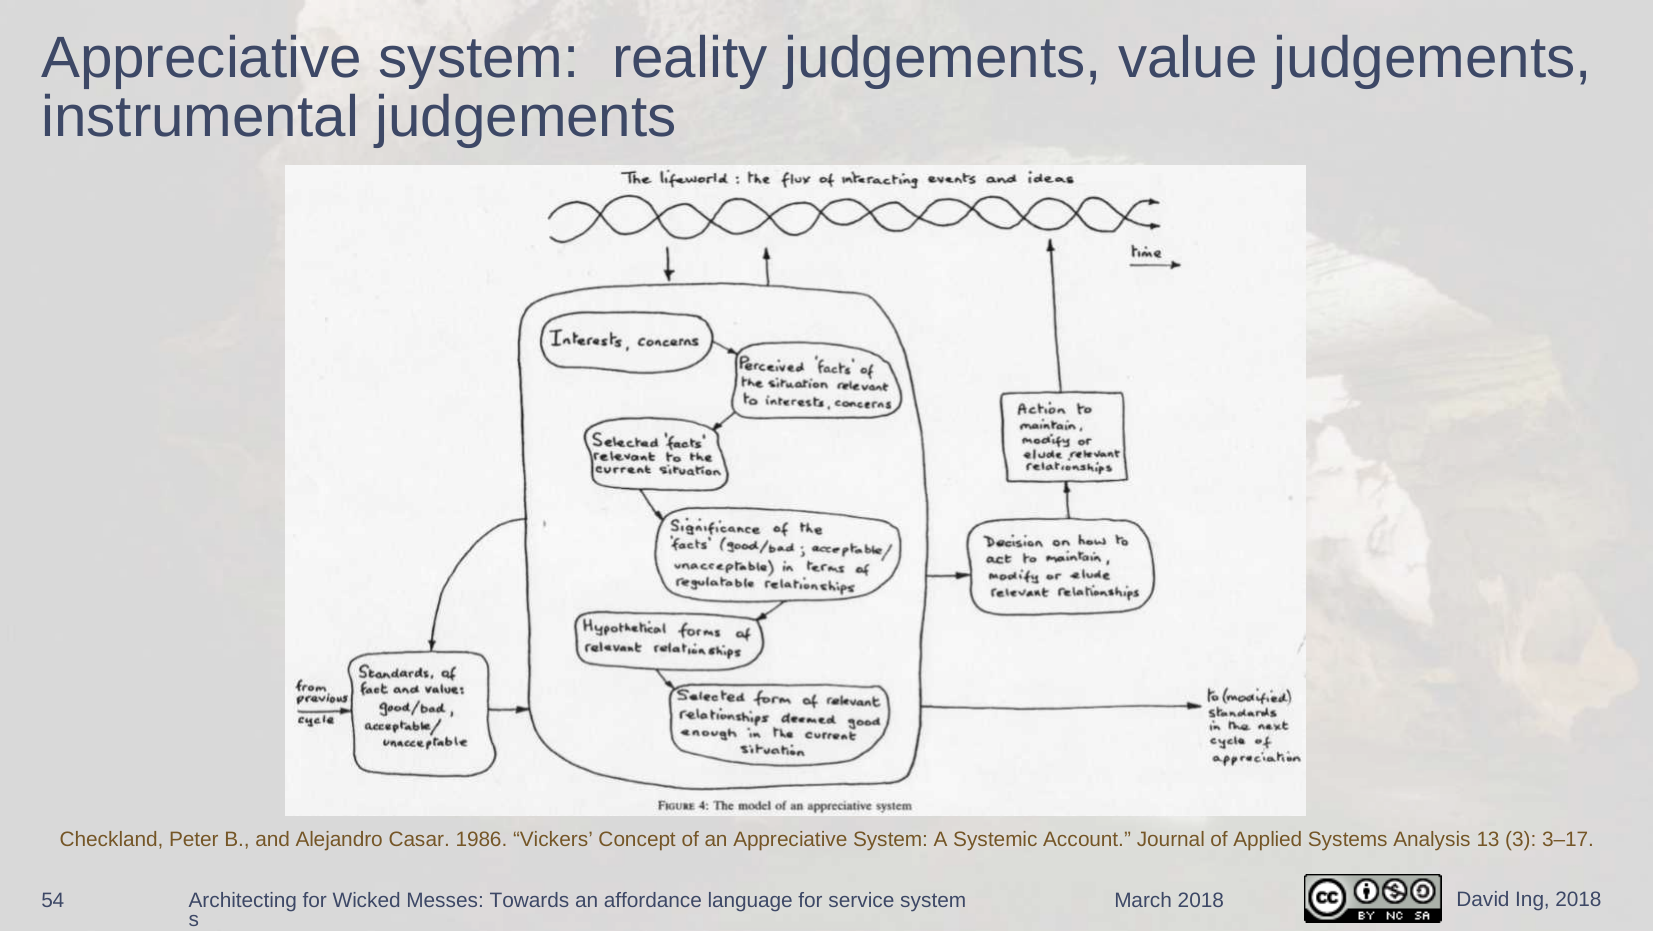

# Appreciative system: reality judgements, value judgements, instrumental judgements
Checkland, Peter B., and Alejandro Casar. 1986. “Vickers’ Concept of an Appreciative System: A Systemic Account.” Journal of Applied Systems Analysis 13 (3): 3–17.
Architecting for Wicked Messes: Towards an affordance language for service systems
March 2018
54